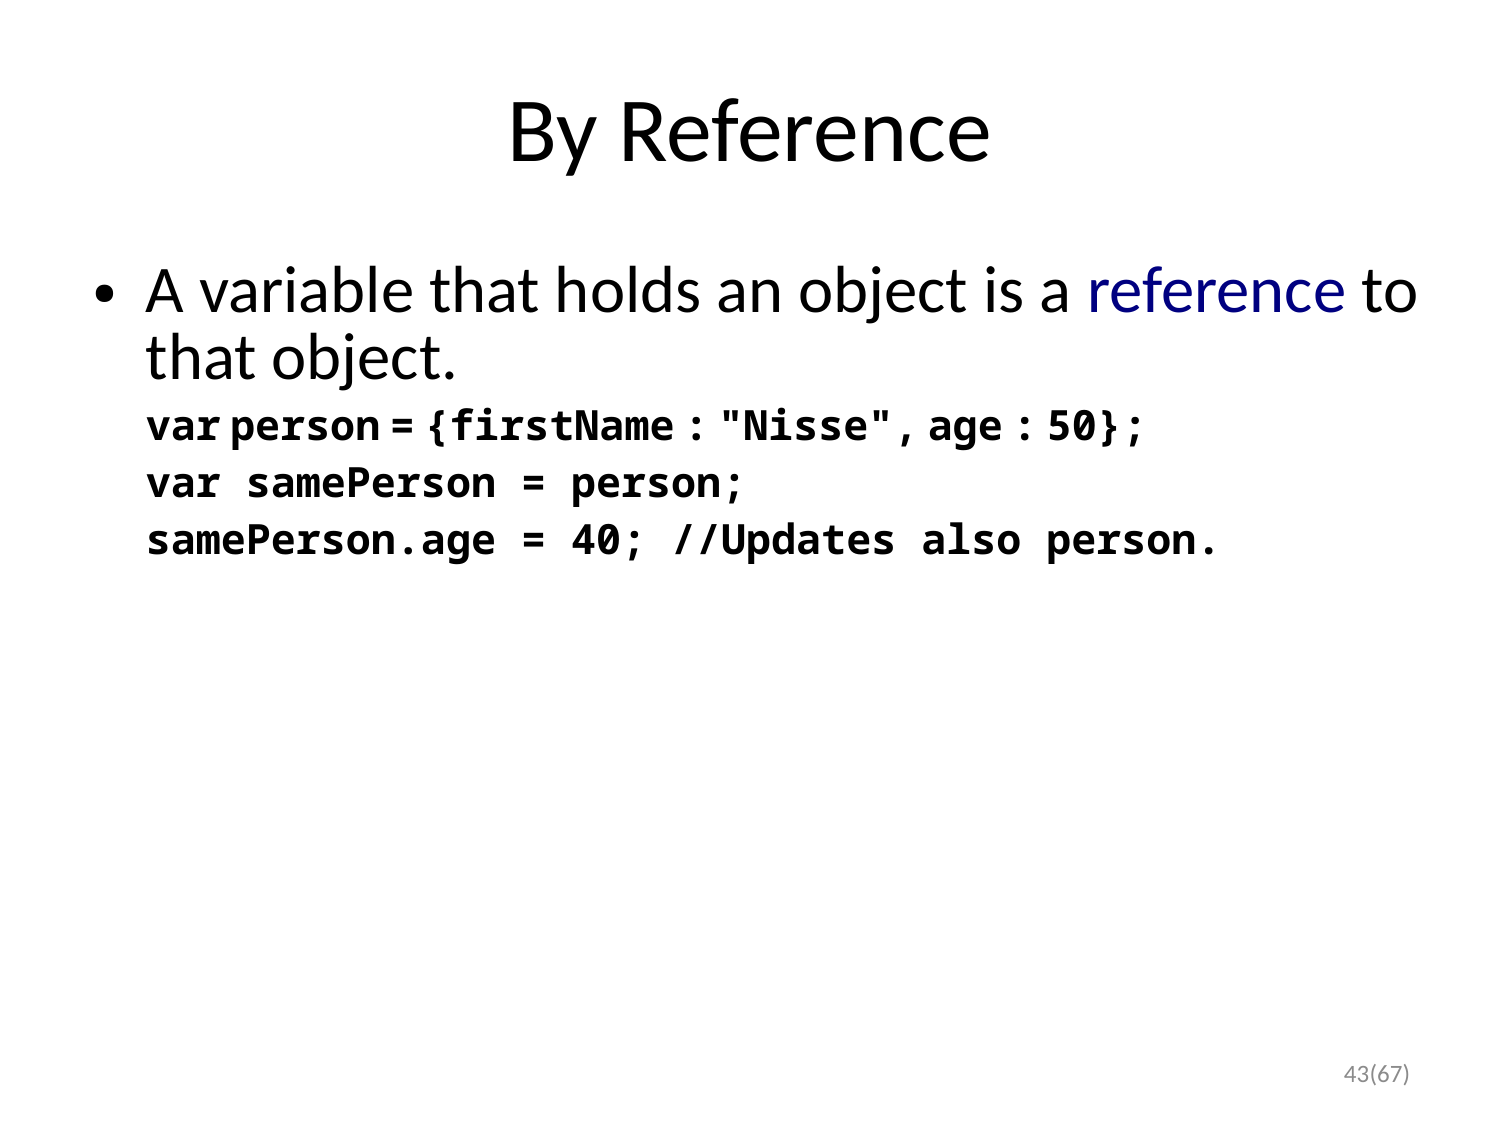

# By Reference
A variable that holds an object is a reference to that object.
var person = {firstName : "Nisse", age : 50};
var samePerson = person;
samePerson.age = 40; //Updates also person.
43